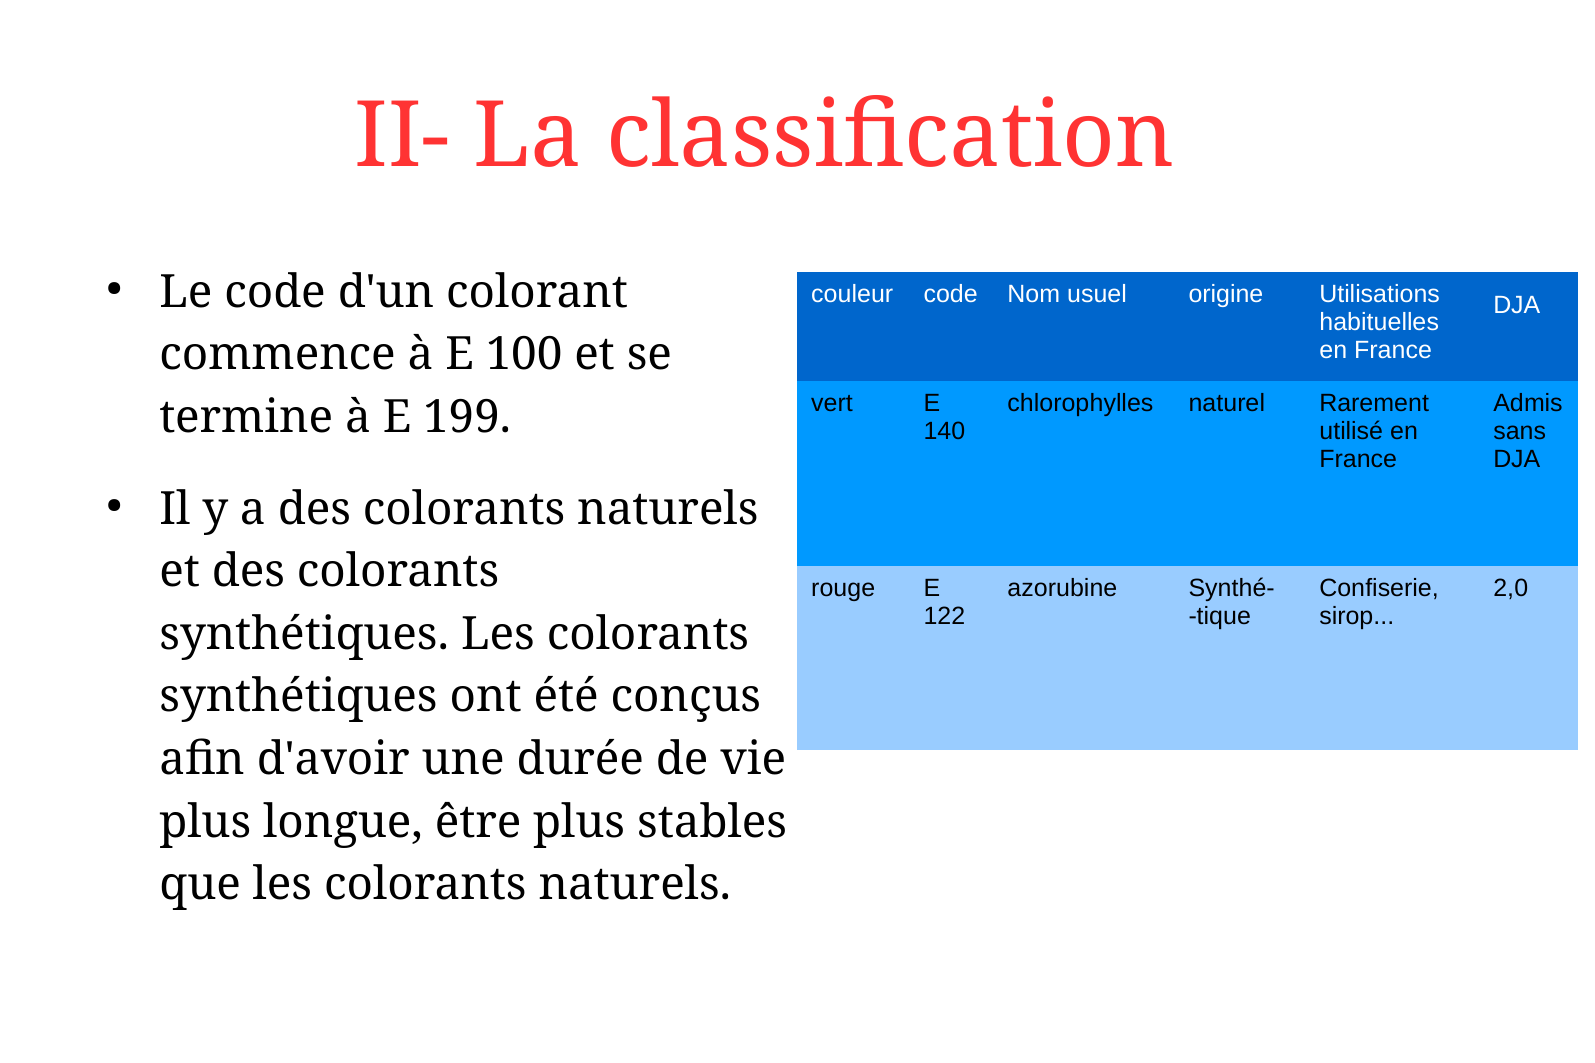

# II- La classification
Le code d'un colorant commence à E 100 et se termine à E 199.
Il y a des colorants naturels et des colorants synthétiques. Les colorants synthétiques ont été conçus afin d'avoir une durée de vie plus longue, être plus stables que les colorants naturels.
| couleur | code | Nom usuel | origine | Utilisations habituelles en France | DJA |
| --- | --- | --- | --- | --- | --- |
| vert | E 140 | chlorophylles | naturel | Rarement utilisé en France | Admis sans DJA |
| rouge | E 122 | azorubine | Synthé- -tique | Confiserie, sirop... | 2,0 |